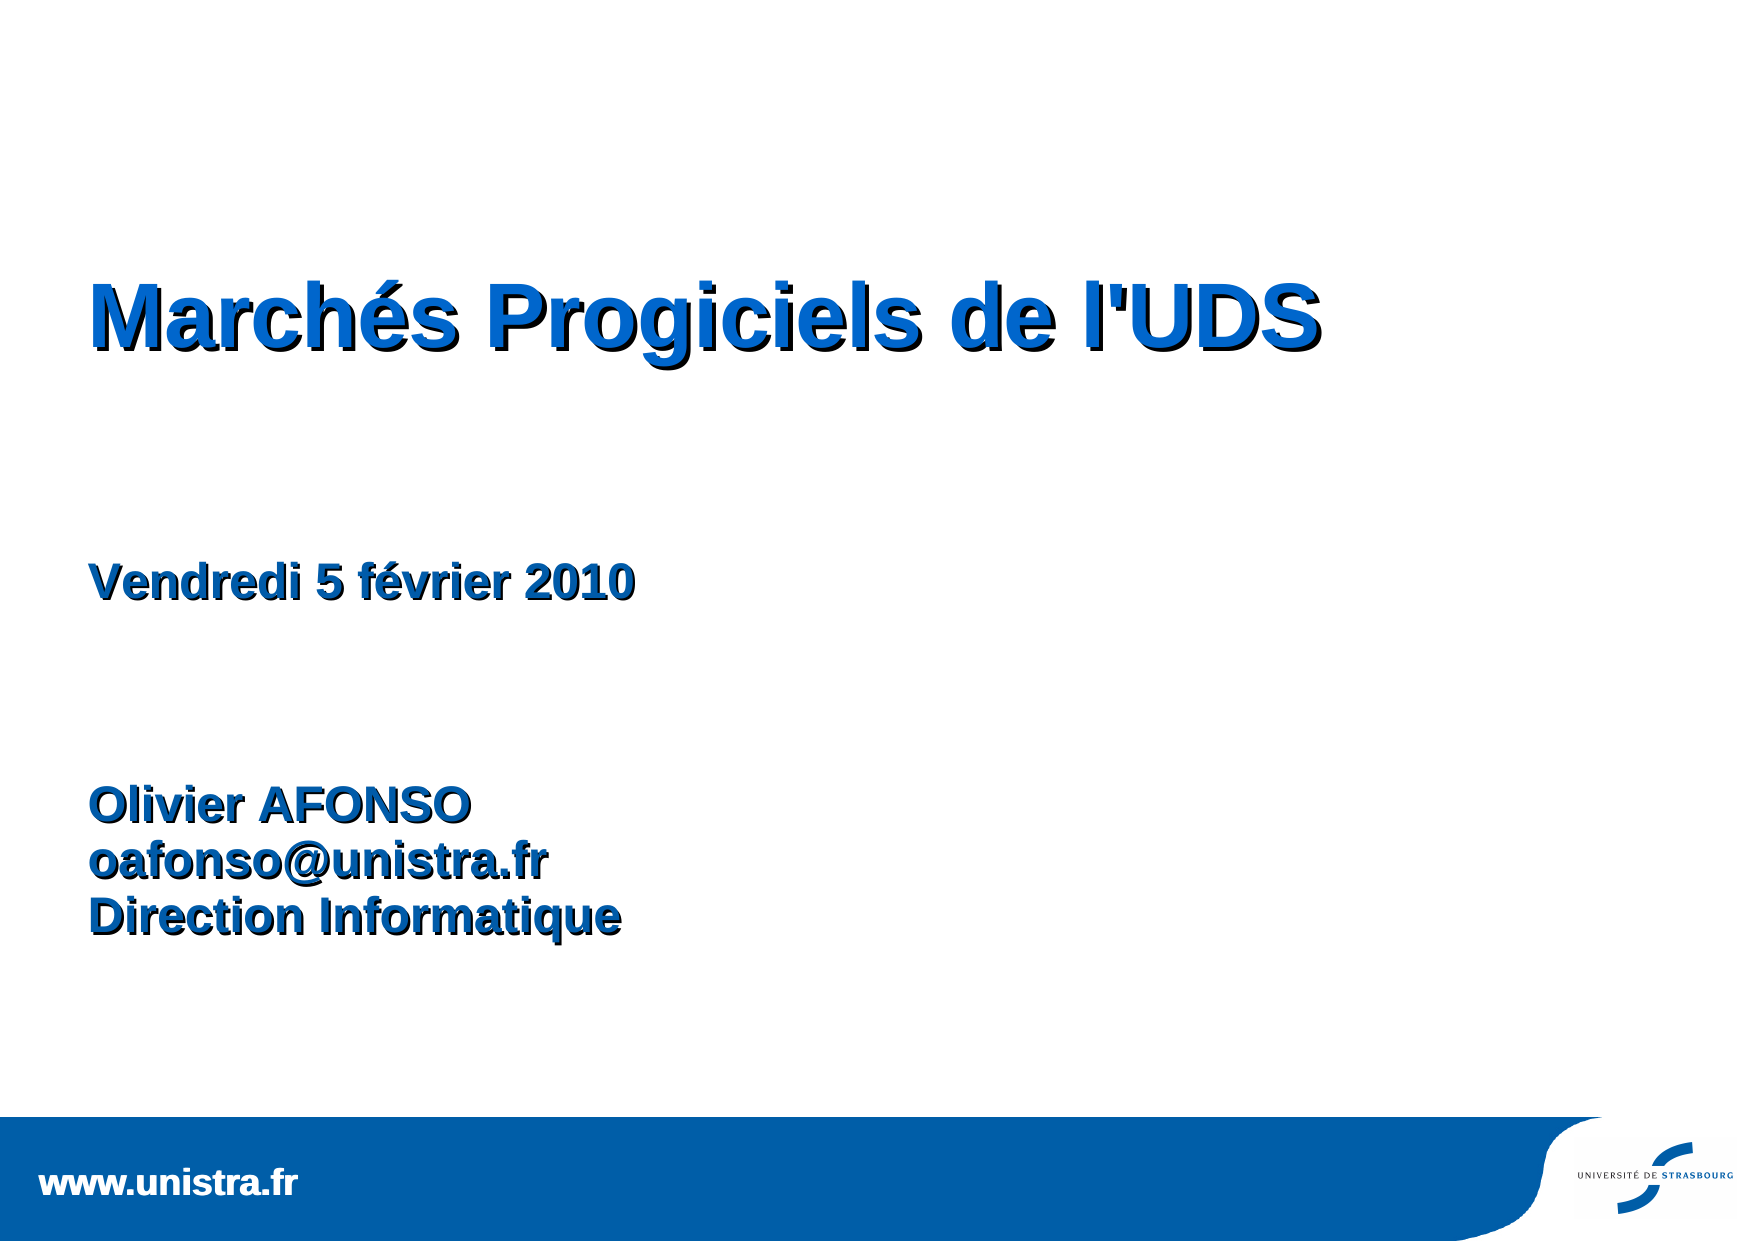

# Marchés Progiciels de l'UDS
Vendredi 5 février 2010
Olivier AFONSO
oafonso@unistra.fr
Direction Informatique